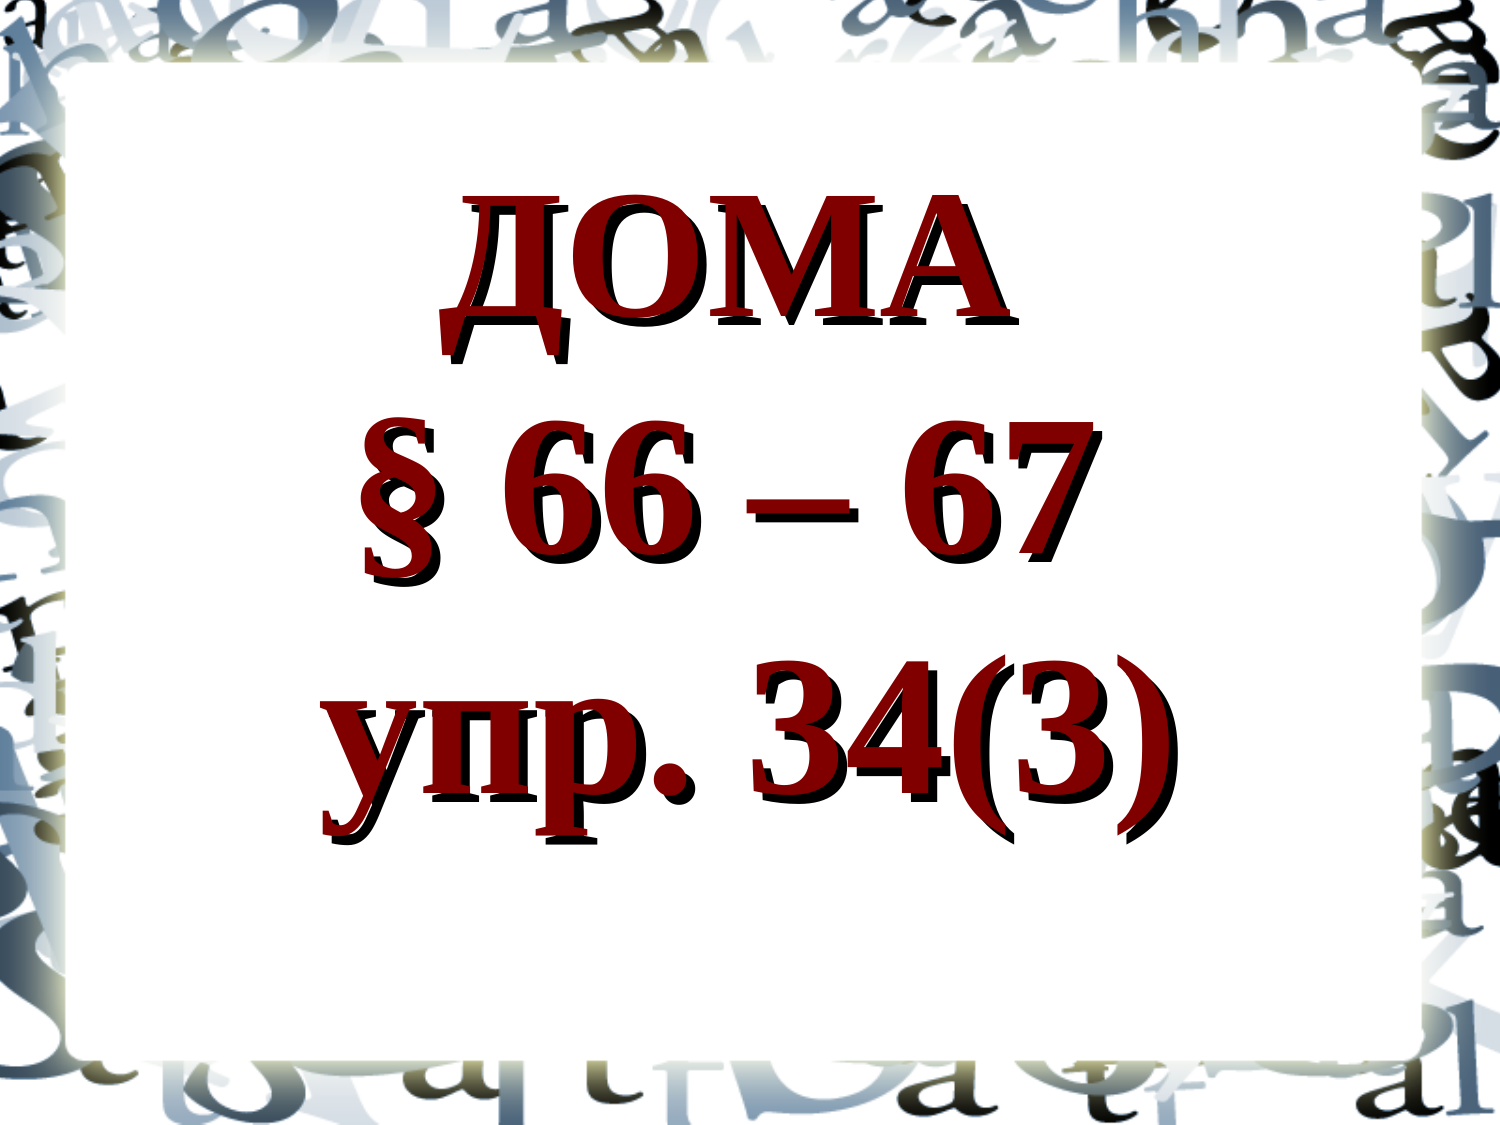

ДОМА
§ 66 – 67
упр. 34(3)